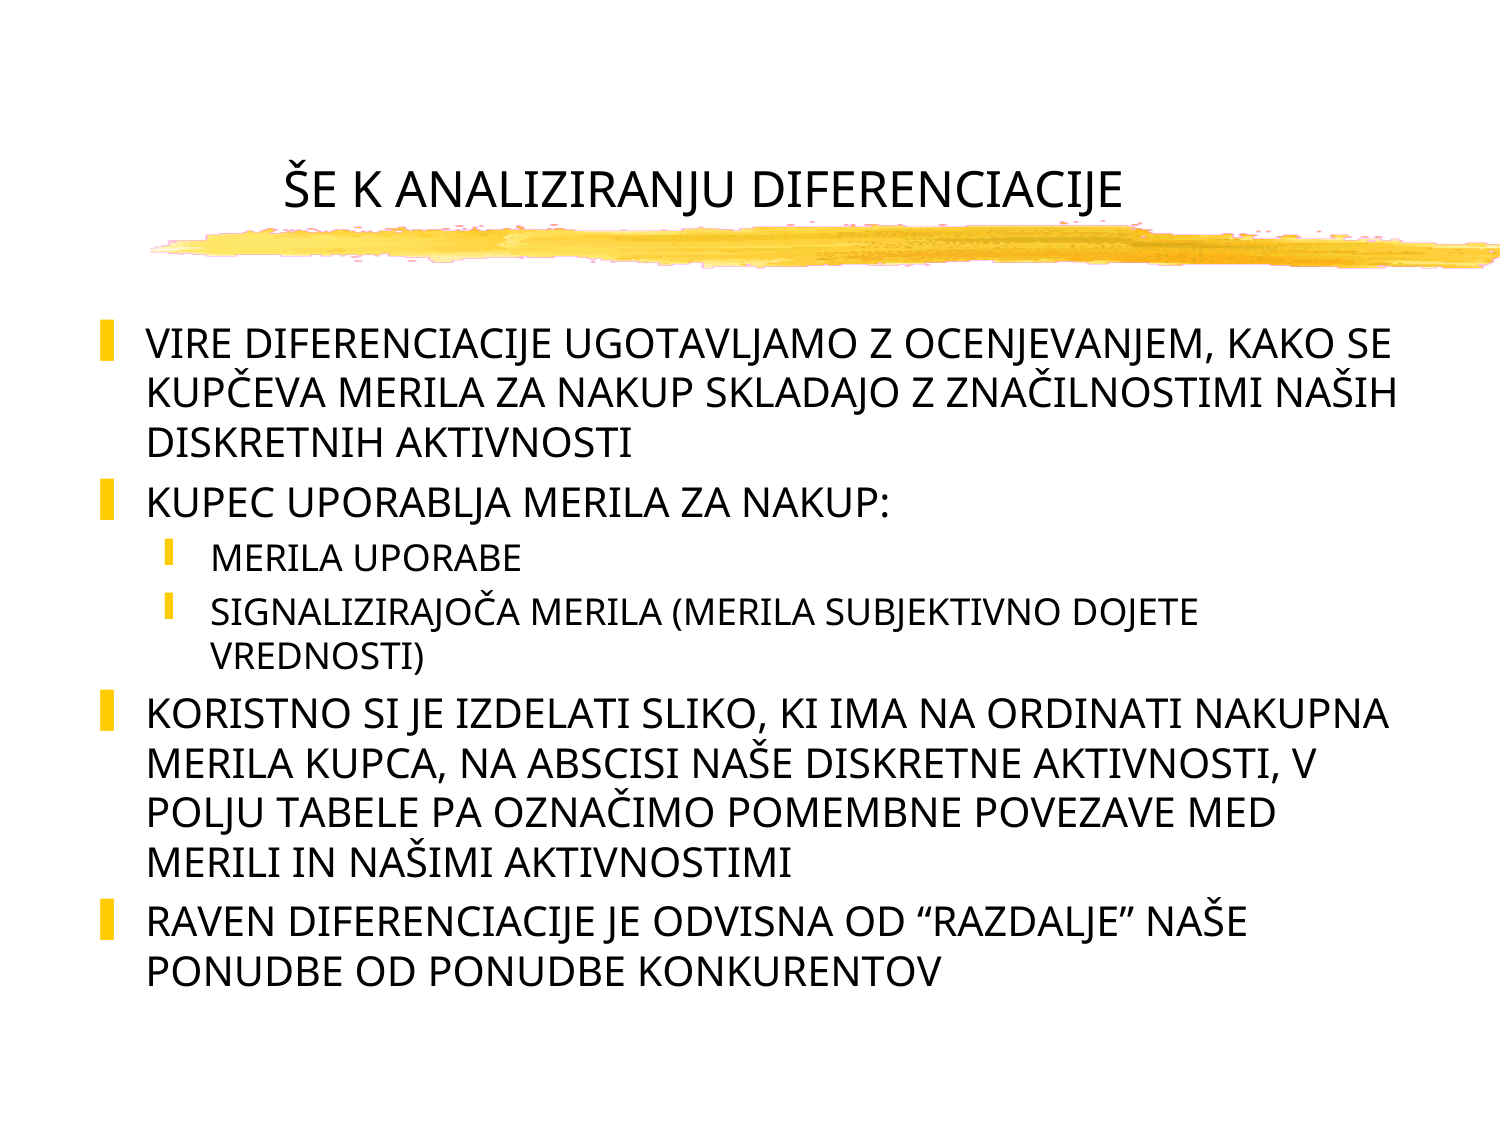

# ŠE K ANALIZIRANJU DIFERENCIACIJE
VIRE DIFERENCIACIJE UGOTAVLJAMO Z OCENJEVANJEM, KAKO SE KUPČEVA MERILA ZA NAKUP SKLADAJO Z ZNAČILNOSTIMI NAŠIH DISKRETNIH AKTIVNOSTI
KUPEC UPORABLJA MERILA ZA NAKUP:
MERILA UPORABE
SIGNALIZIRAJOČA MERILA (MERILA SUBJEKTIVNO DOJETE VREDNOSTI)
KORISTNO SI JE IZDELATI SLIKO, KI IMA NA ORDINATI NAKUPNA MERILA KUPCA, NA ABSCISI NAŠE DISKRETNE AKTIVNOSTI, V POLJU TABELE PA OZNAČIMO POMEMBNE POVEZAVE MED MERILI IN NAŠIMI AKTIVNOSTIMI
RAVEN DIFERENCIACIJE JE ODVISNA OD “RAZDALJE” NAŠE PONUDBE OD PONUDBE KONKURENTOV